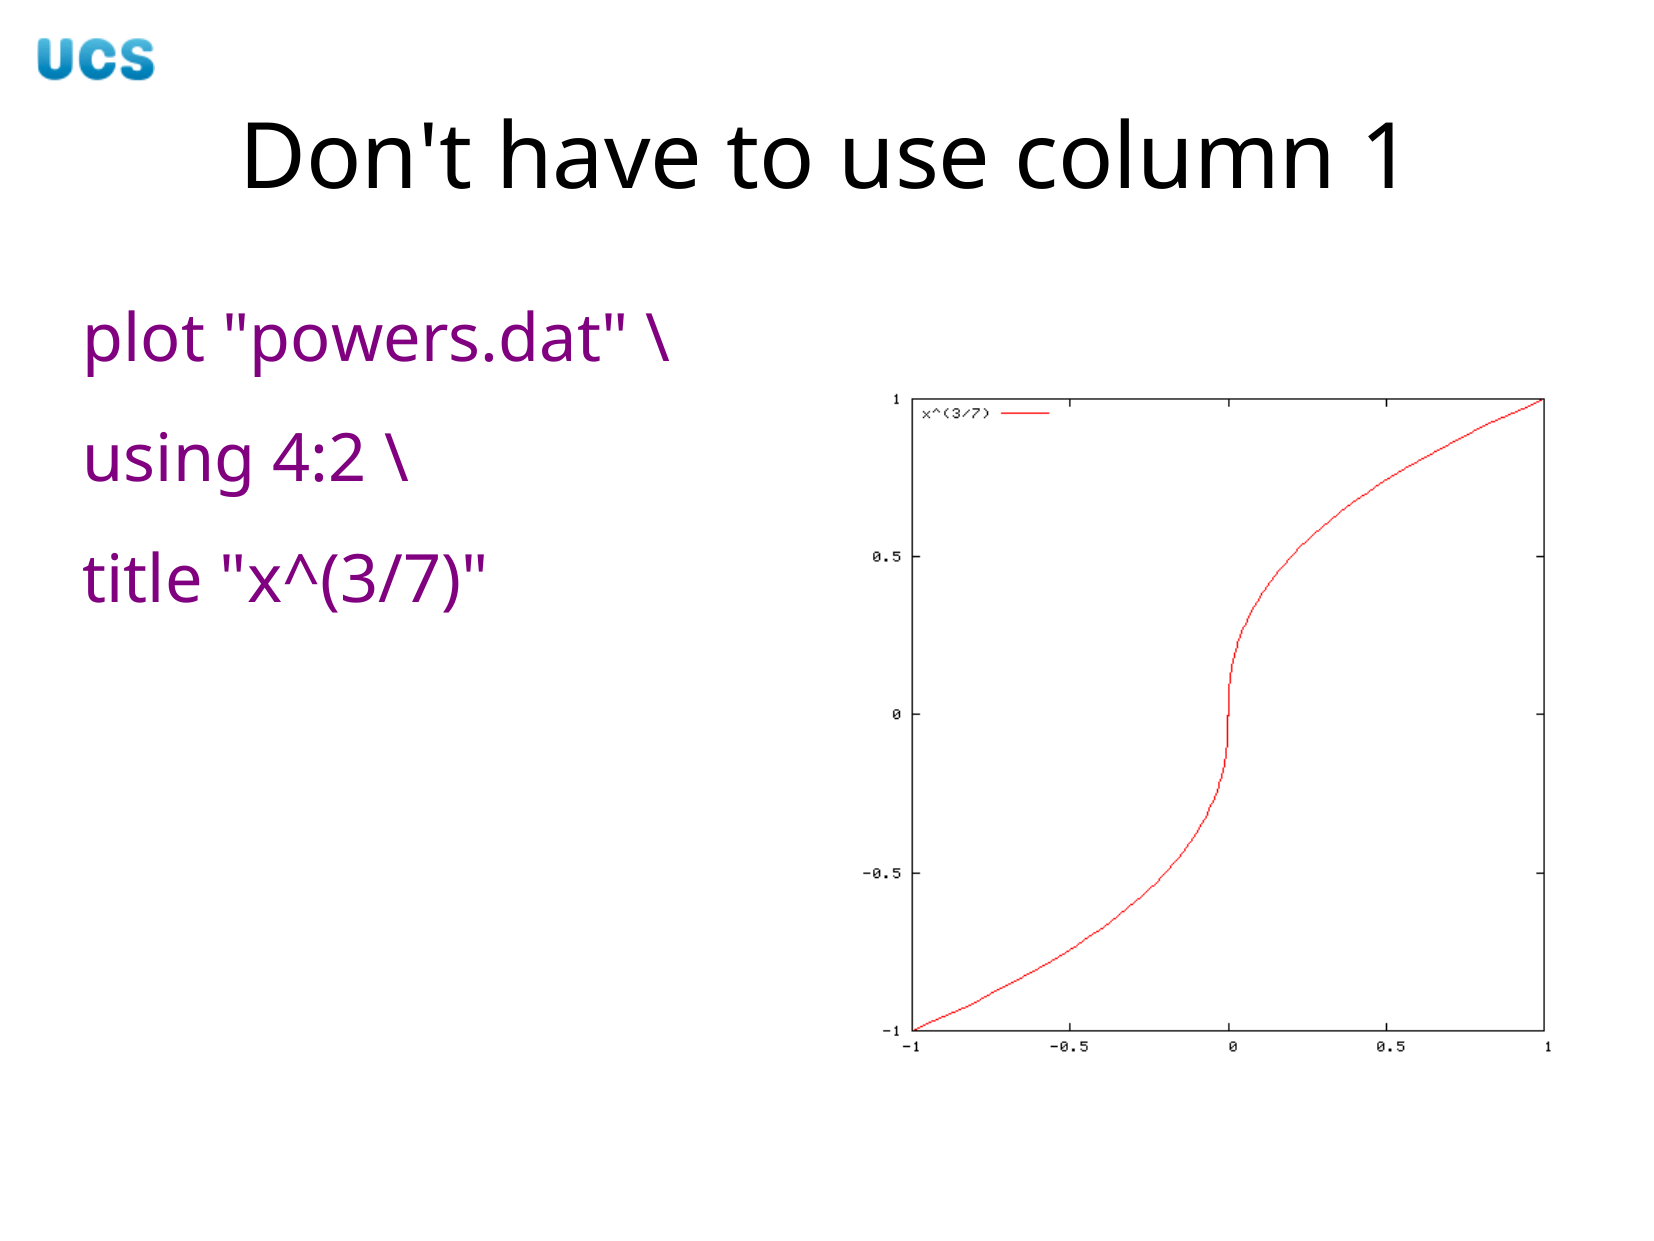

# Don't have to use column 1
plot "powers.dat" \
using 4:2 \
title "x^(3/7)"